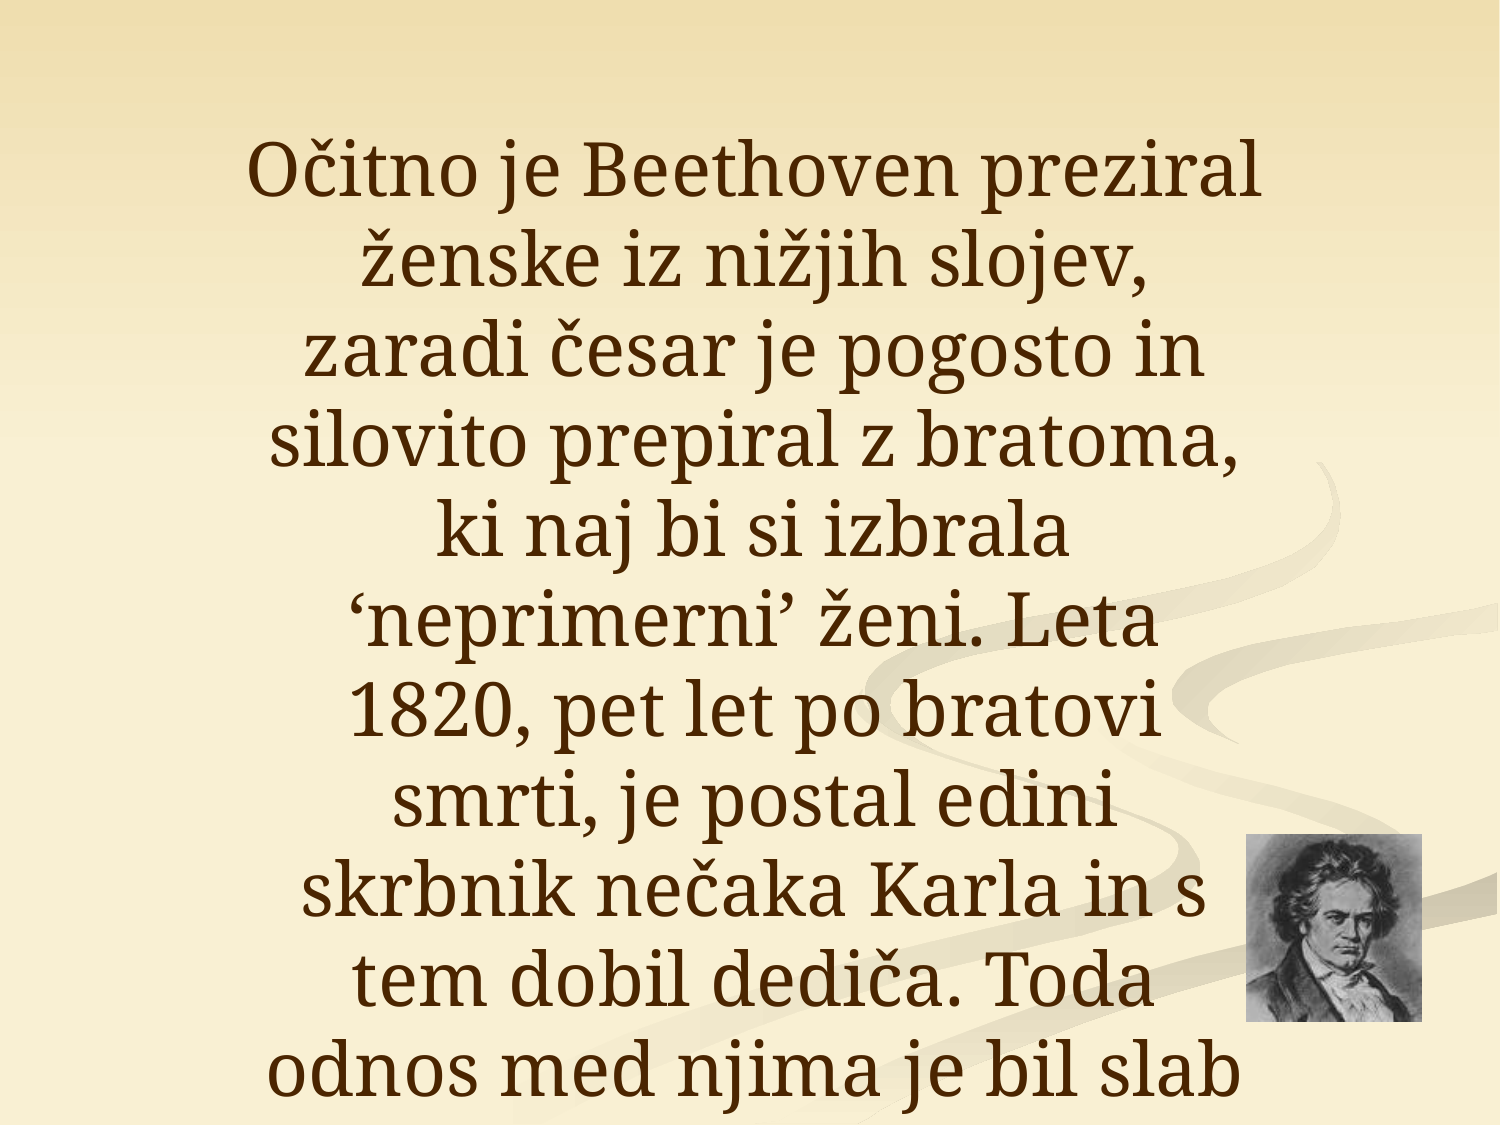

# Očitno je Beethoven preziral ženske iz nižjih slojev, zaradi česar je pogosto in silovito prepiral z bratoma, ki naj bi si izbrala ‘neprimerni’ ženi. Leta 1820, pet let po bratovi smrti, je postal edini skrbnik nečaka Karla in s tem dobil dediča. Toda odnos med njima je bil slab in je težil zadnja leta Beethovnovega življenja.